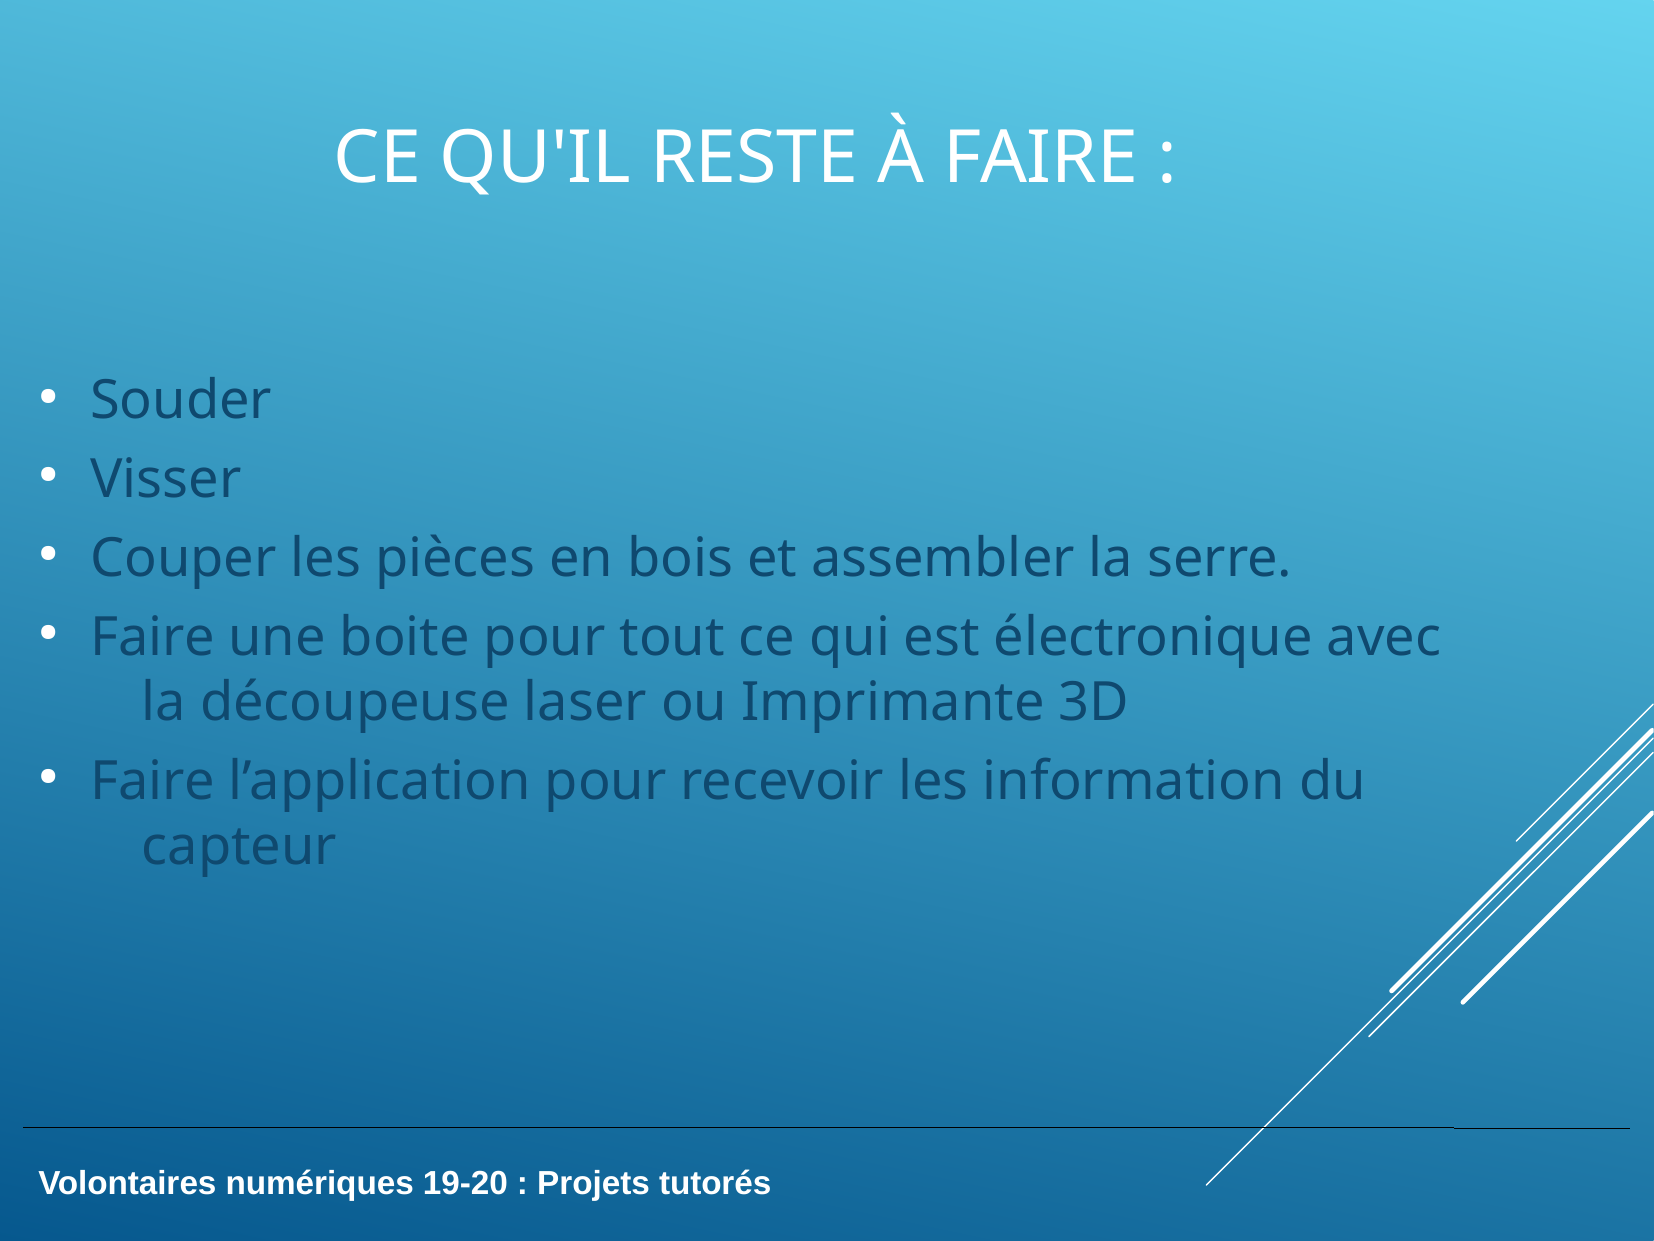

# Ce qu'il reste à faire :
Souder
Visser
Couper les pièces en bois et assembler la serre.
Faire une boite pour tout ce qui est électronique avec la découpeuse laser ou Imprimante 3D
Faire l’application pour recevoir les information du capteur
Volontaires numériques 19-20 : Projets tutorés